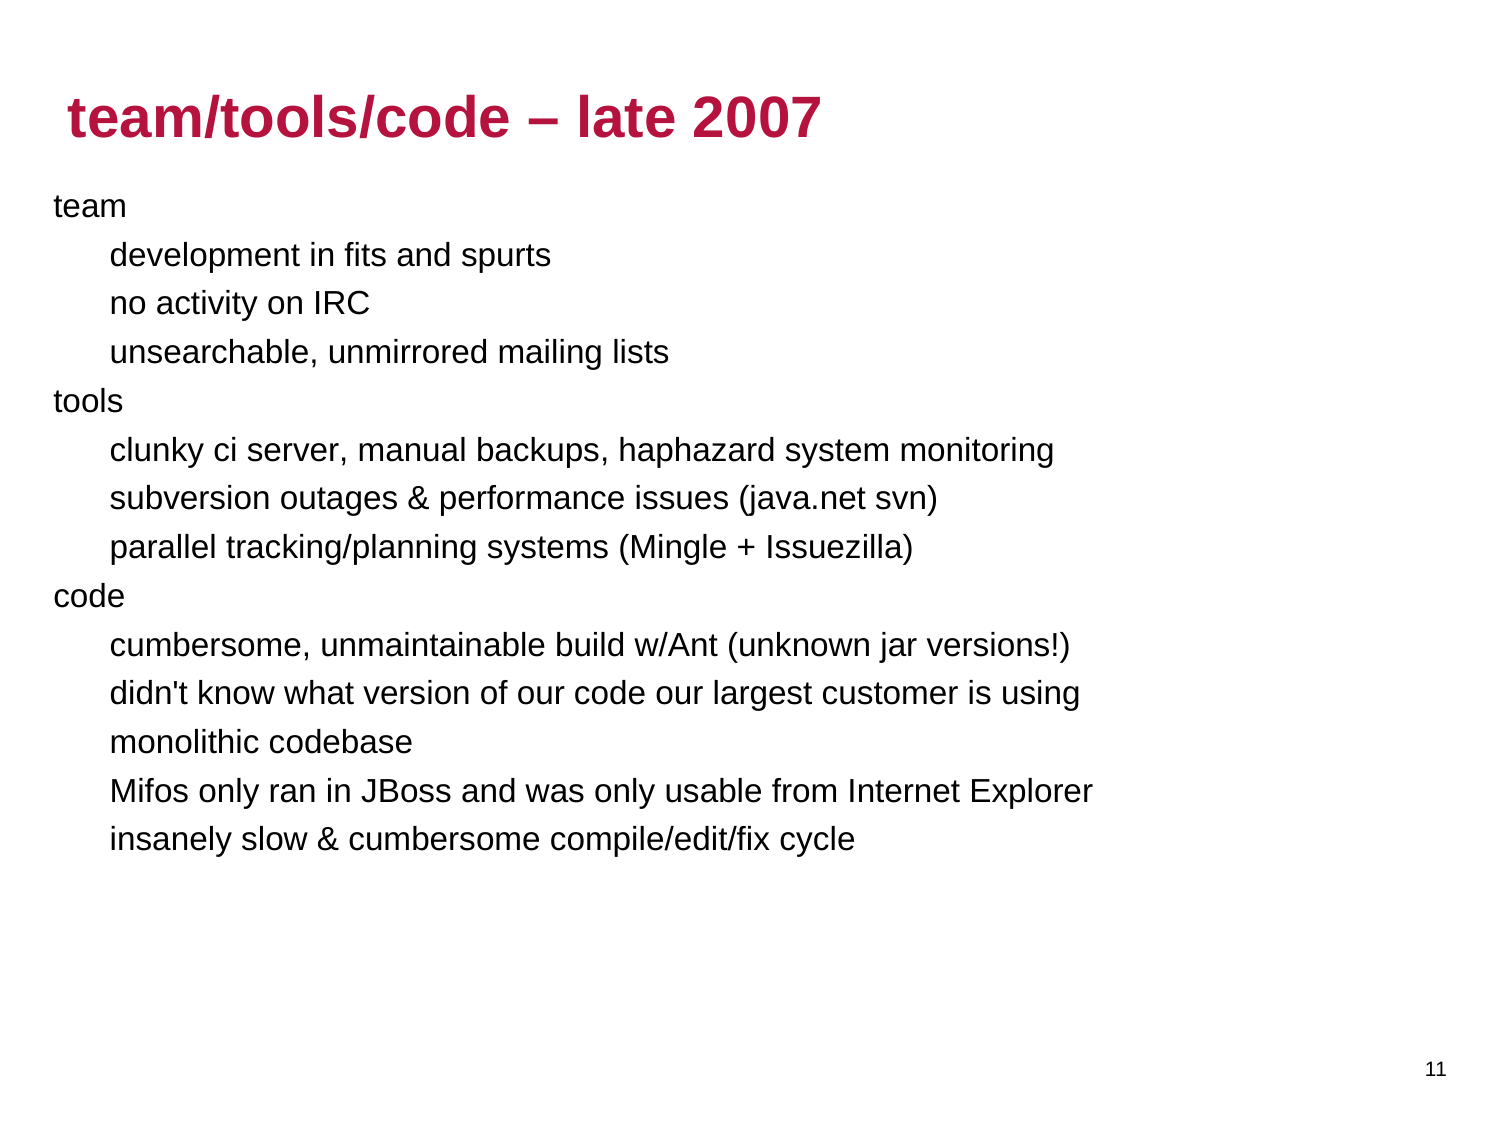

# team/tools/code – late 2007
team
development in fits and spurts
no activity on IRC
unsearchable, unmirrored mailing lists
tools
clunky ci server, manual backups, haphazard system monitoring
subversion outages & performance issues (java.net svn)
parallel tracking/planning systems (Mingle + Issuezilla)
code
cumbersome, unmaintainable build w/Ant (unknown jar versions!)
didn't know what version of our code our largest customer is using
monolithic codebase
Mifos only ran in JBoss and was only usable from Internet Explorer
insanely slow & cumbersome compile/edit/fix cycle
11